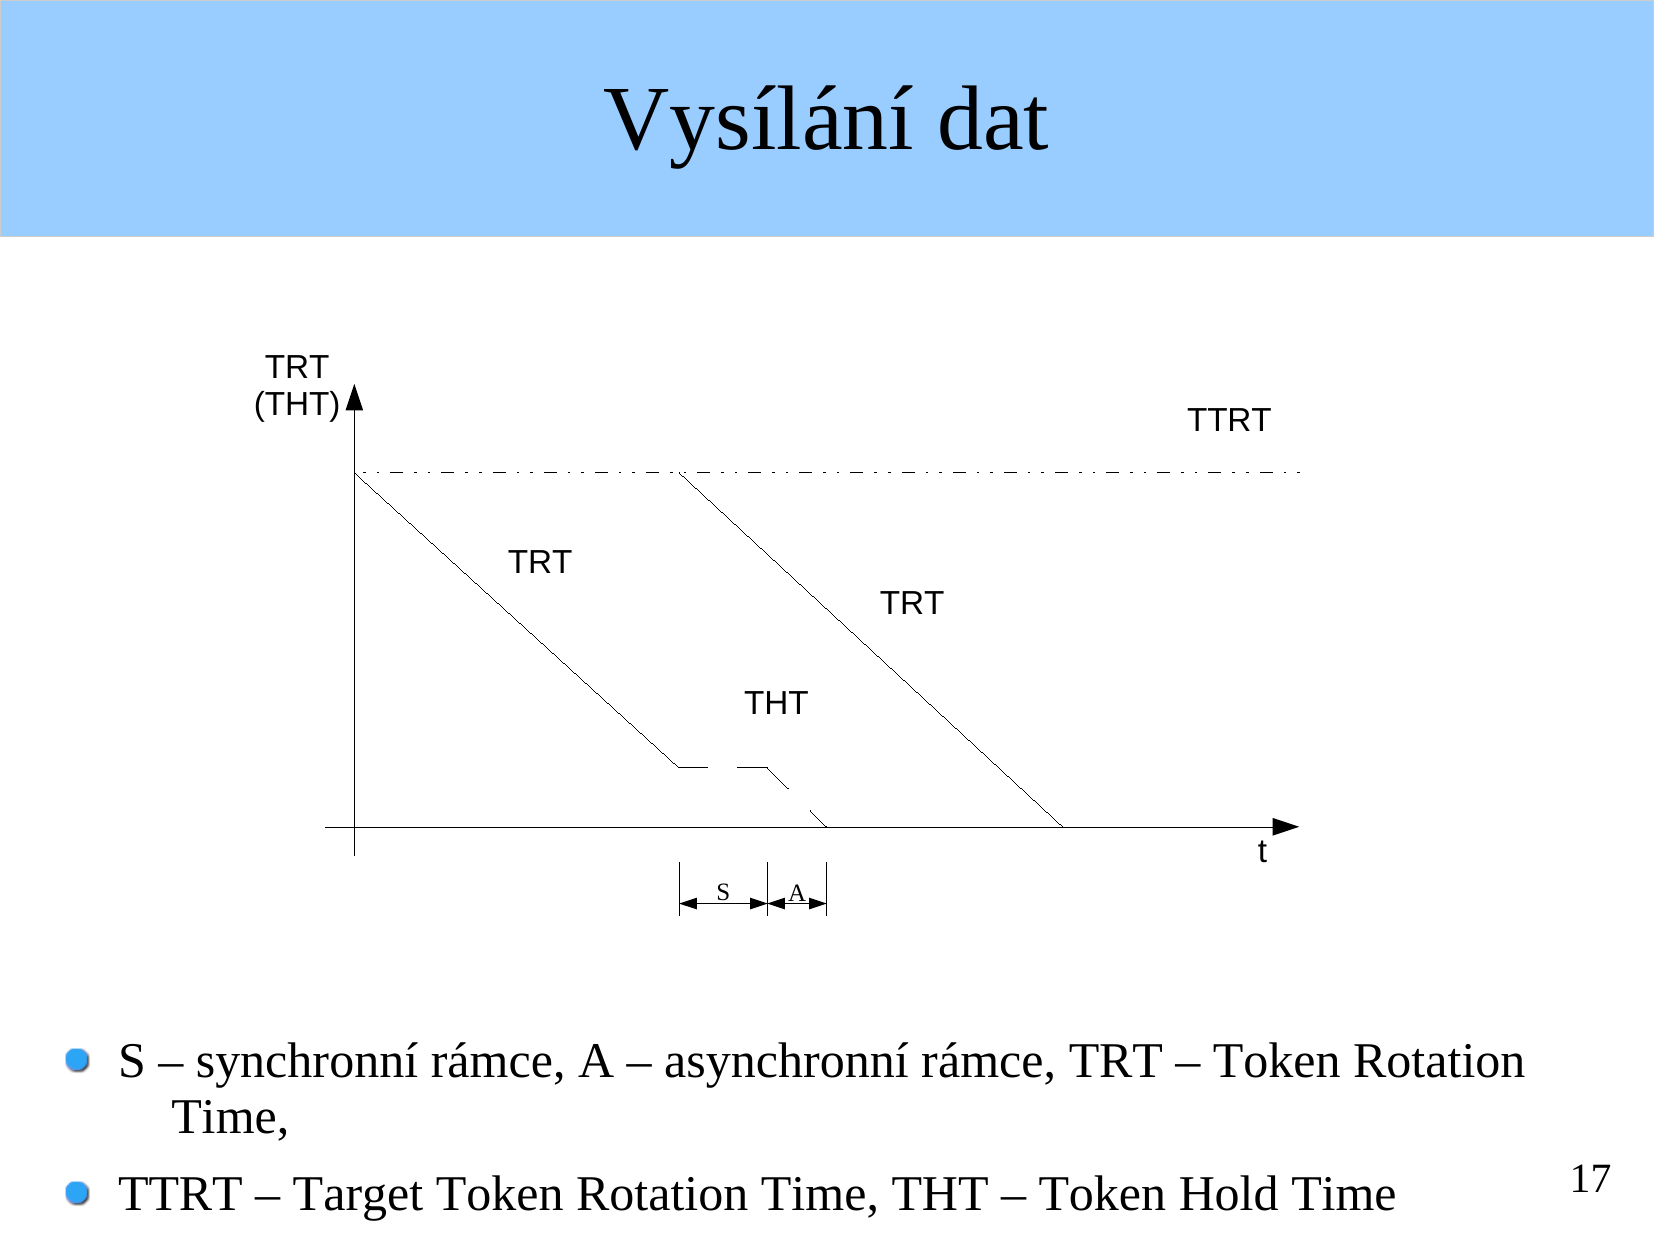

# Vysílání dat
TRT
(THT)
TTRT
TRT
TRT
THT
t
S – synchronní rámce, A – asynchronní rámce, TRT – Token Rotation Time,
TTRT – Target Token Rotation Time, THT – Token Hold Time